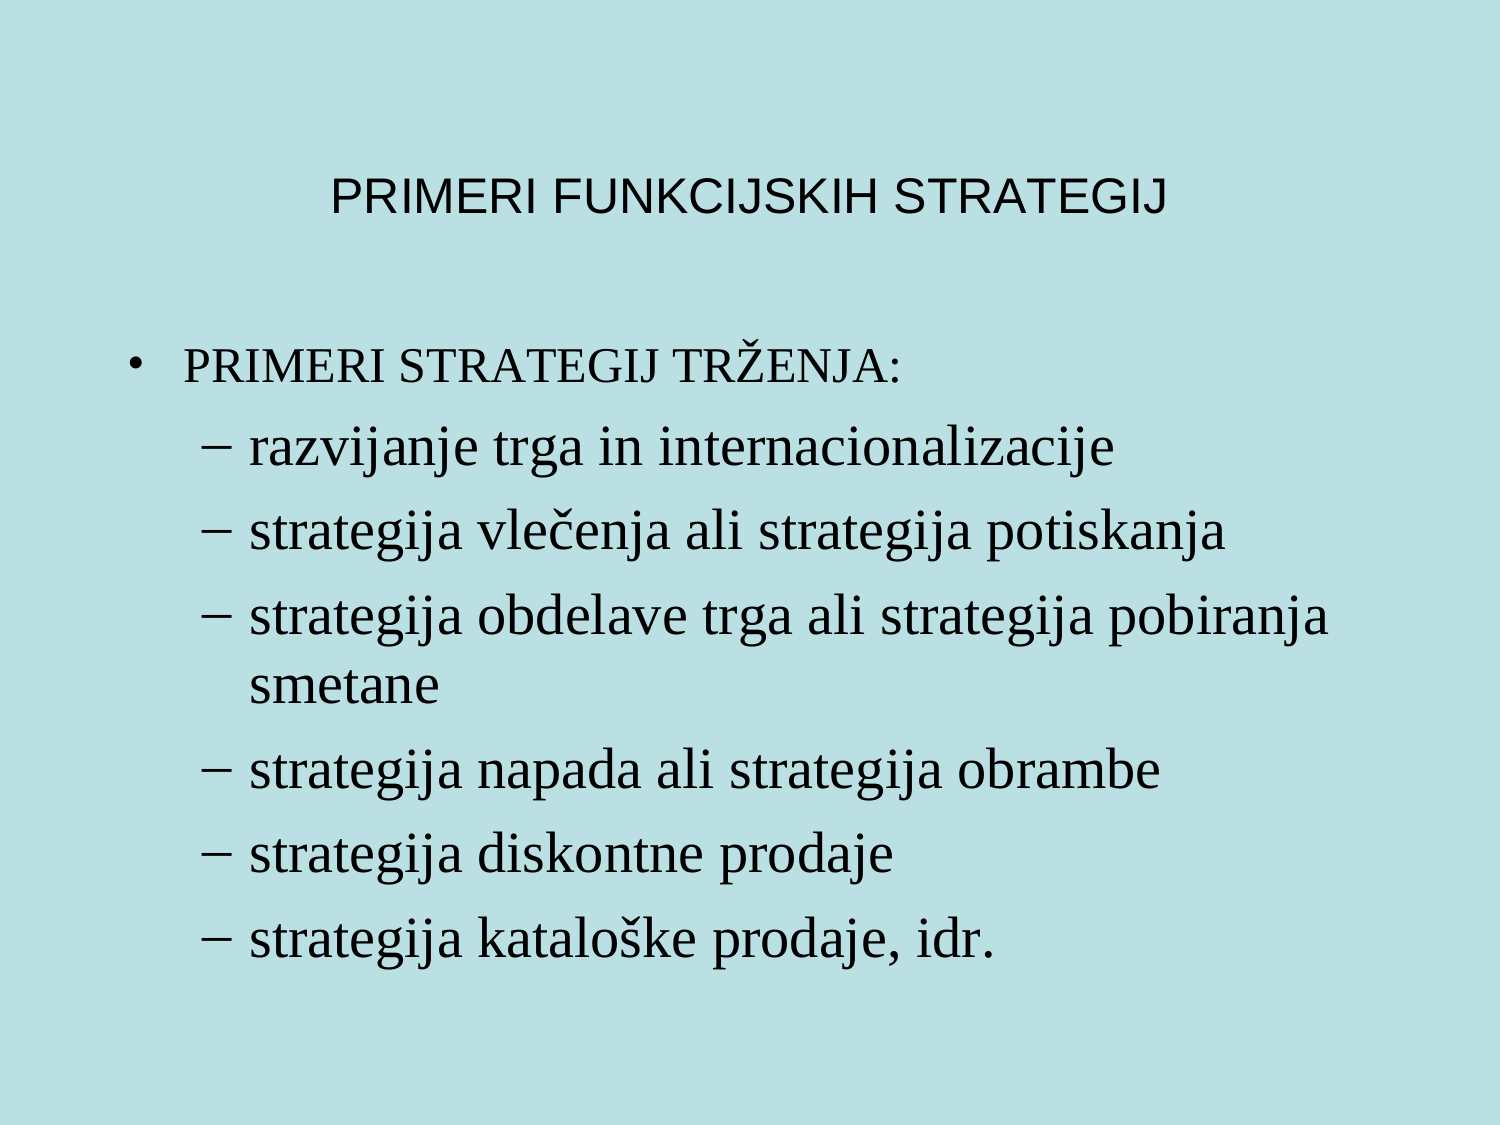

PRIMERI FUNKCIJSKIH STRATEGIJ
PRIMERI STRATEGIJ TRŽENJA:
razvijanje trga in internacionalizacije
strategija vlečenja ali strategija potiskanja
strategija obdelave trga ali strategija pobiranja smetane
strategija napada ali strategija obrambe
strategija diskontne prodaje
strategija kataloške prodaje, idr.